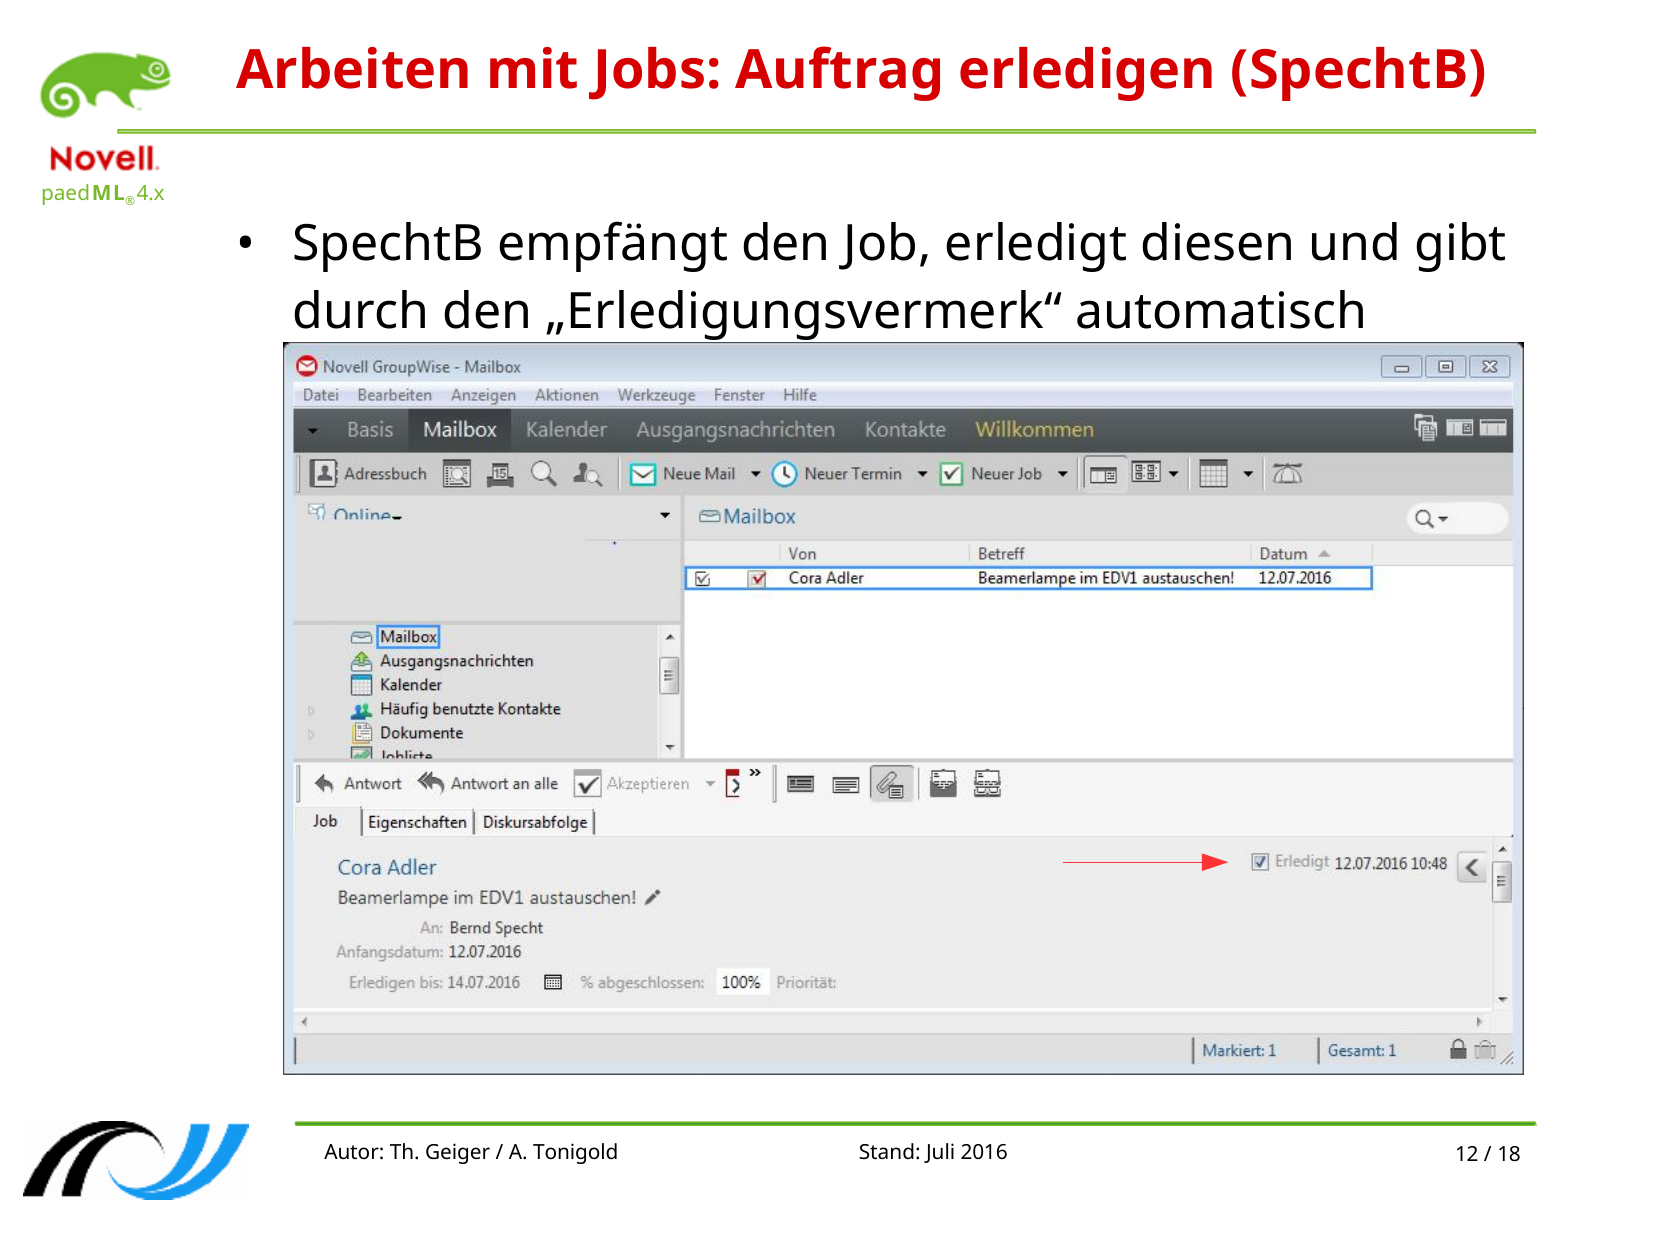

# Arbeiten mit Jobs: Auftrag erledigen (SpechtB)
SpechtB empfängt den Job, erledigt diesen und gibt durch den „Erledigungsvermerk“ automatisch Rückmeldung.
Autor: Th. Geiger / A. Tonigold
Juli 2016
12